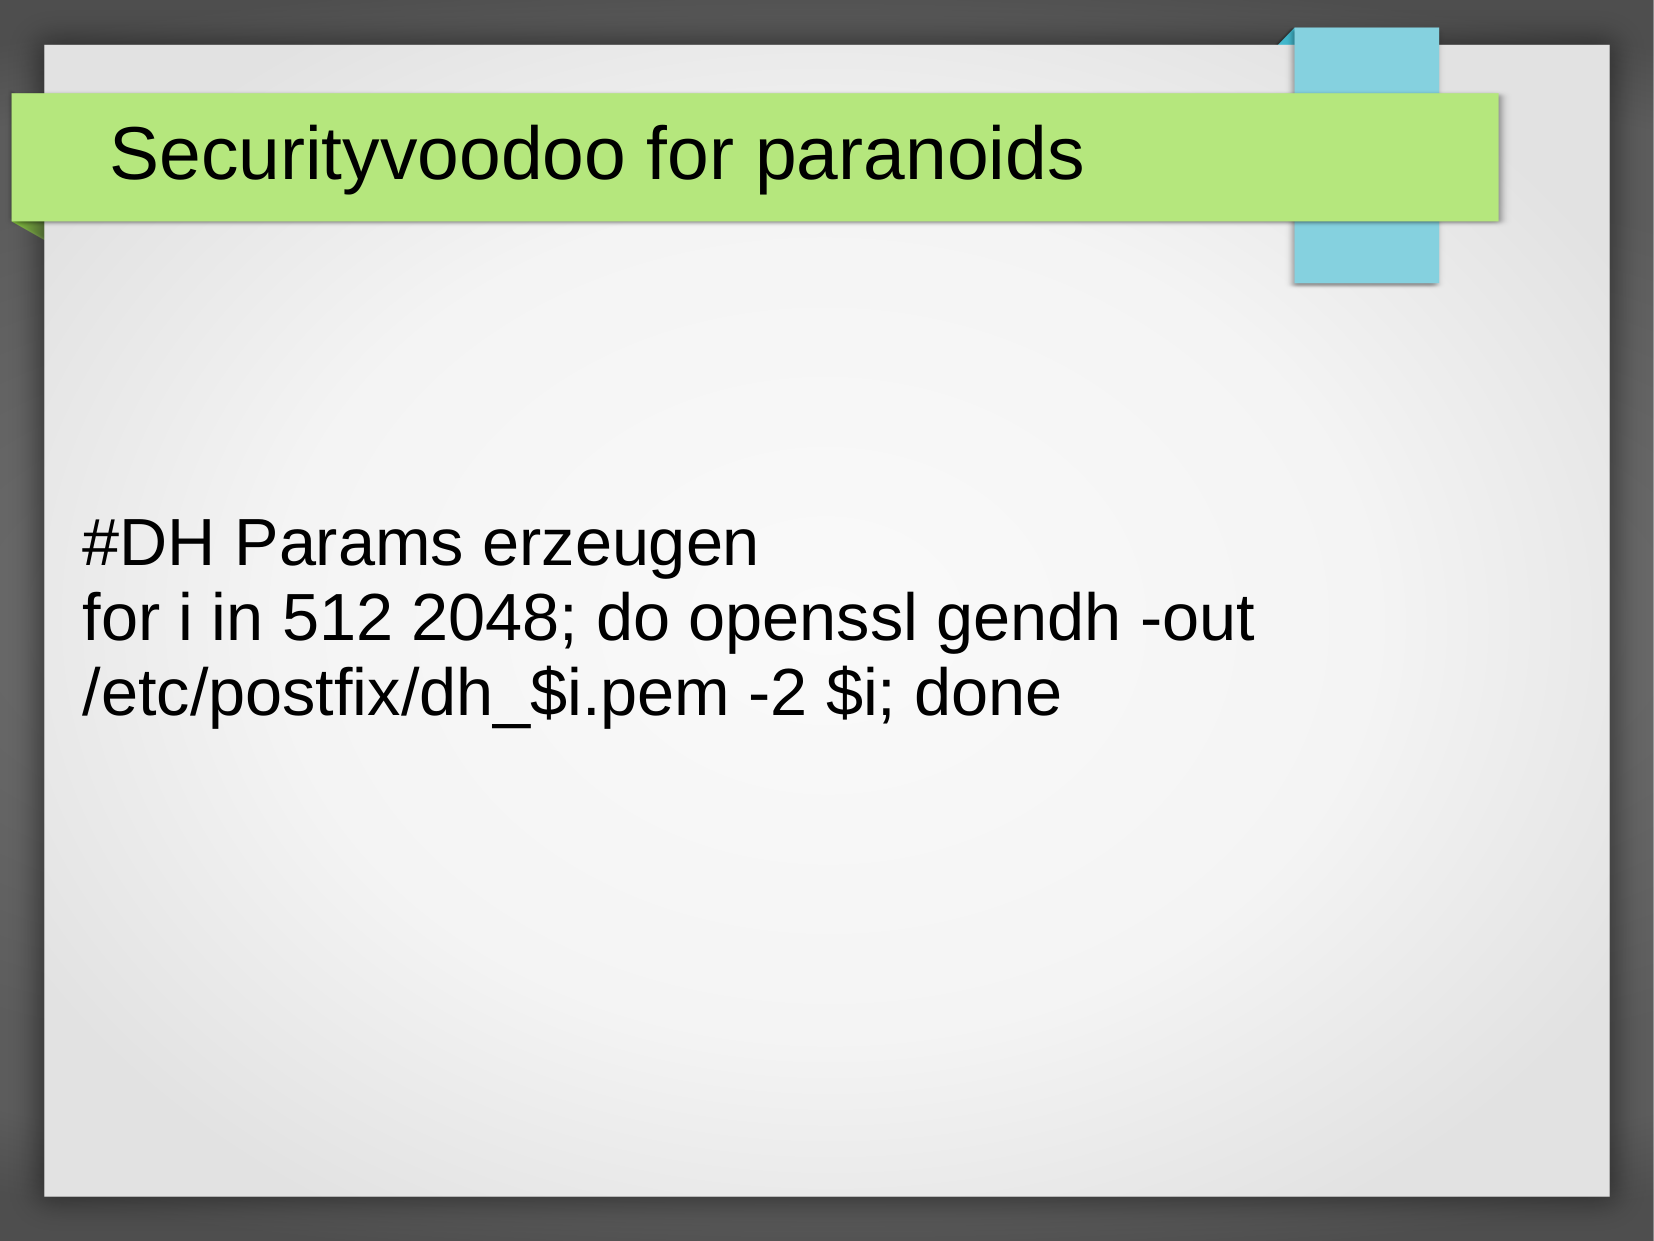

# Securityvoodoo for paranoids
#DH Params erzeugen
for i in 512 2048; do openssl gendh -out /etc/postfix/dh_$i.pem -2 $i; done